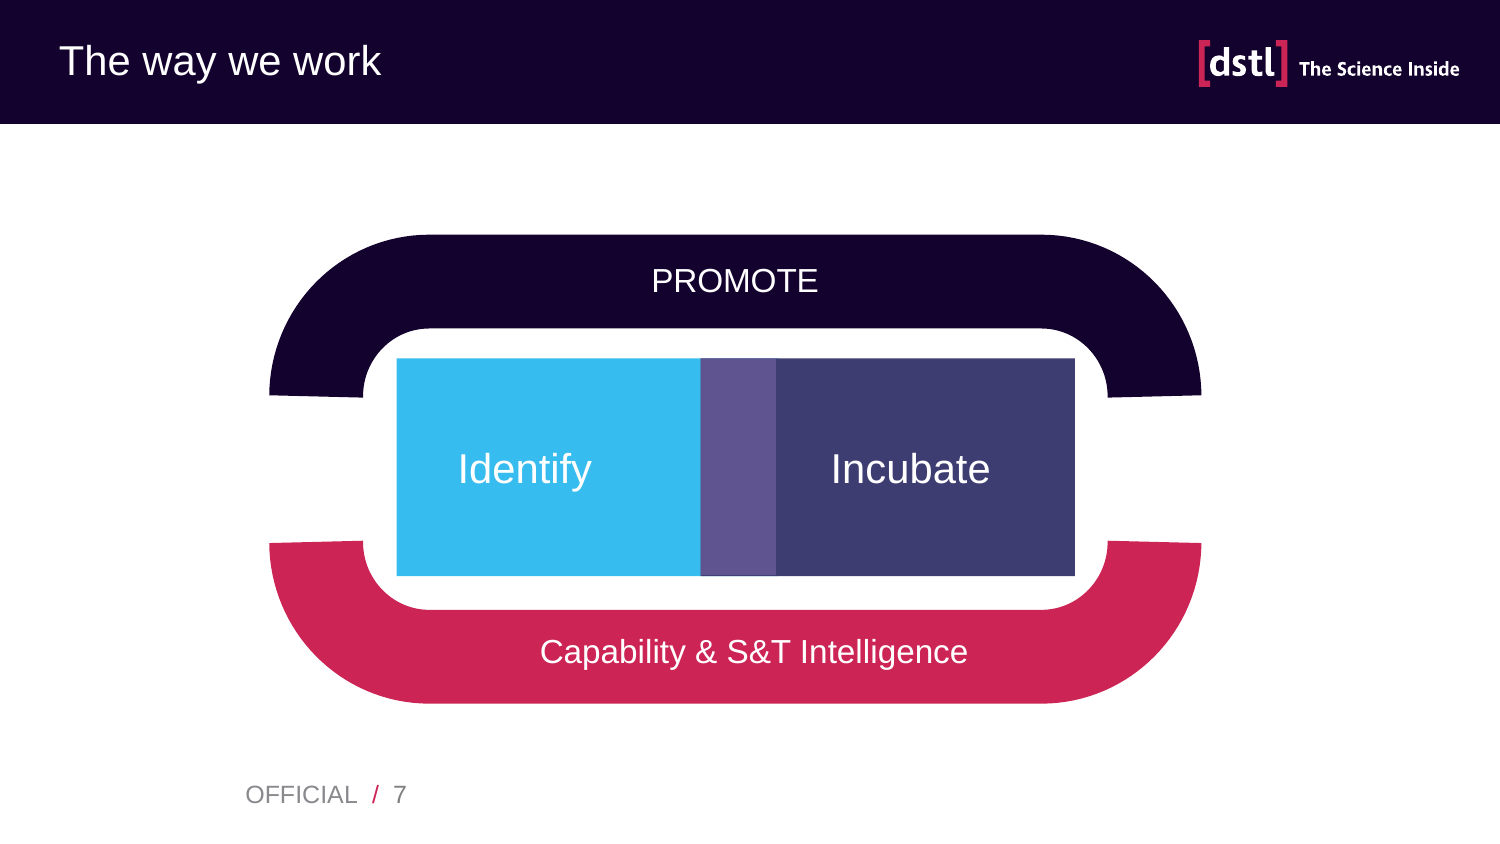

The way we work
PROMOTE
 Identify
 Incubate
Capability & S&T Intelligence
OFFICIAL /